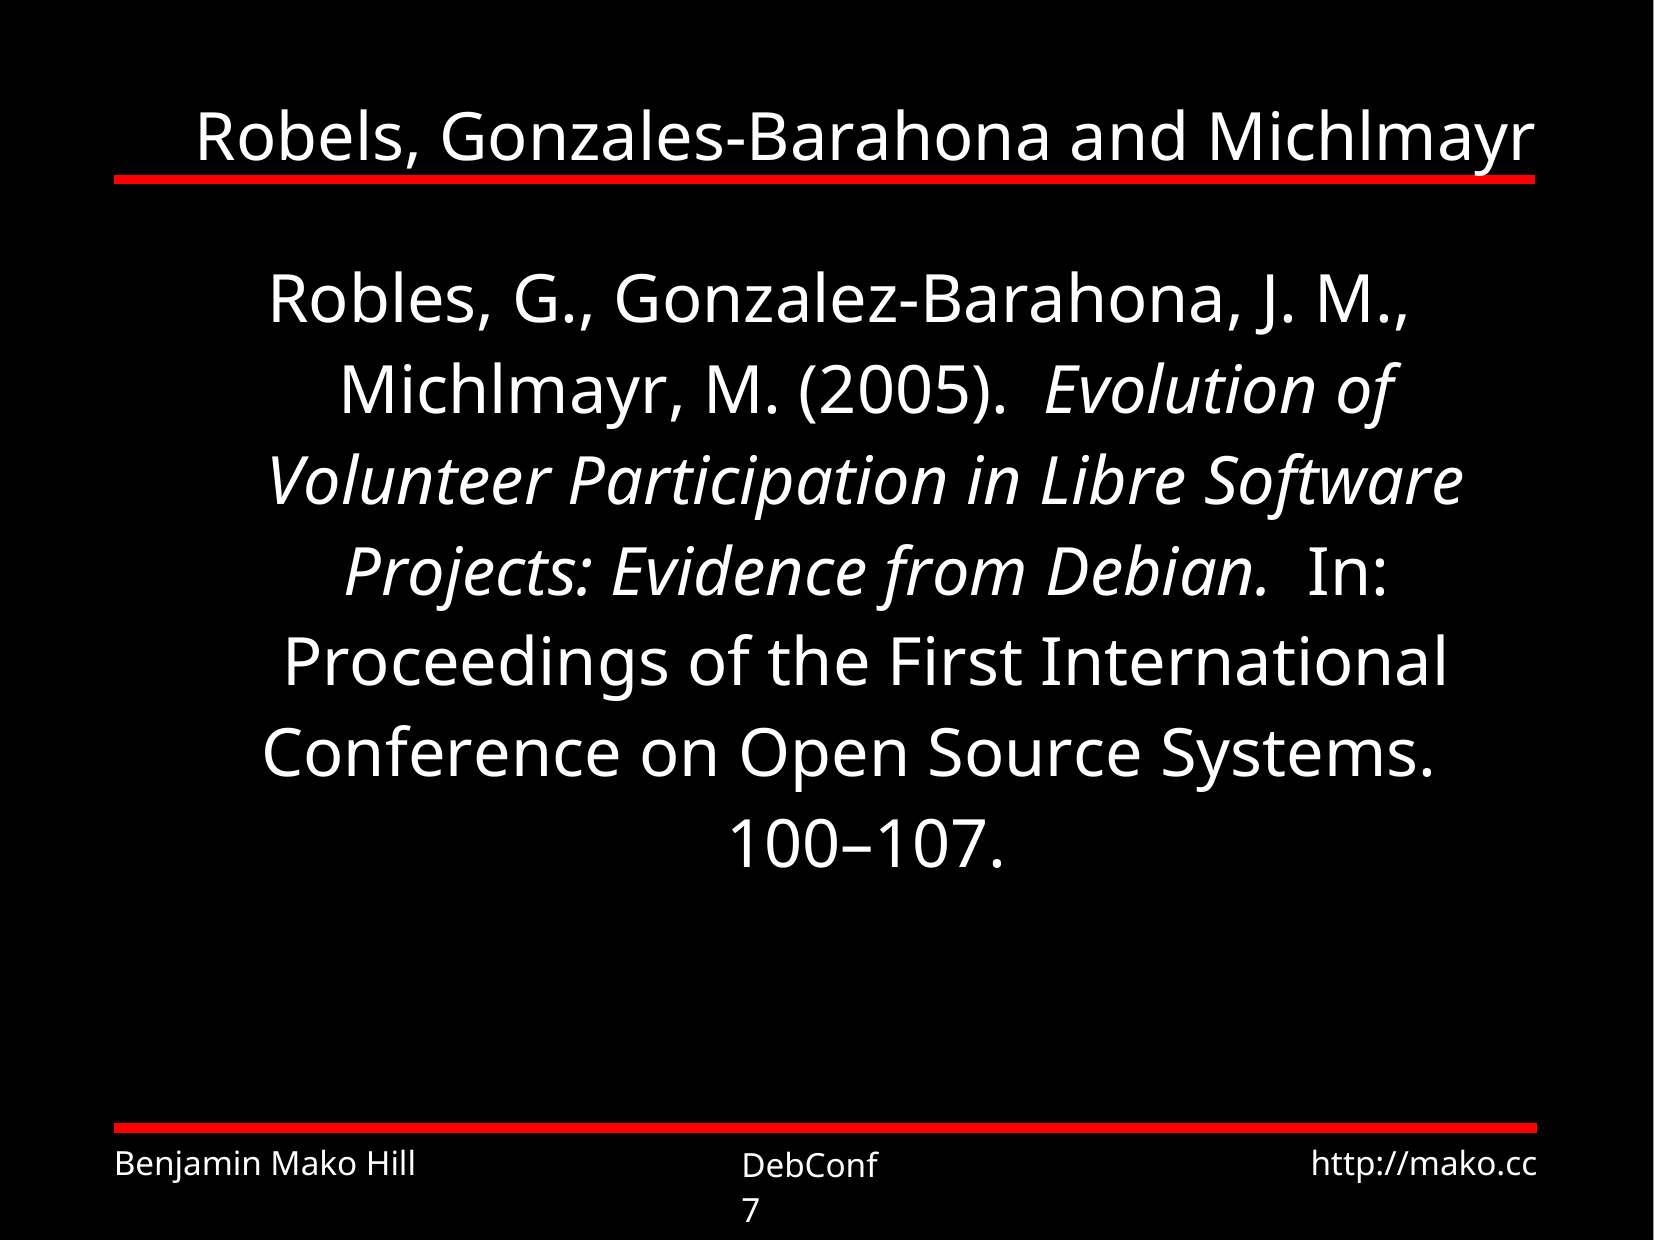

# Robels, Gonzales-Barahona and Michlmayr
Robles, G., Gonzalez-Barahona, J. M., Michlmayr, M. (2005). Evolution of Volunteer Participation in Libre Software Projects: Evidence from Debian. In: Proceedings of the First International Conference on Open Source Systems. 100–107.